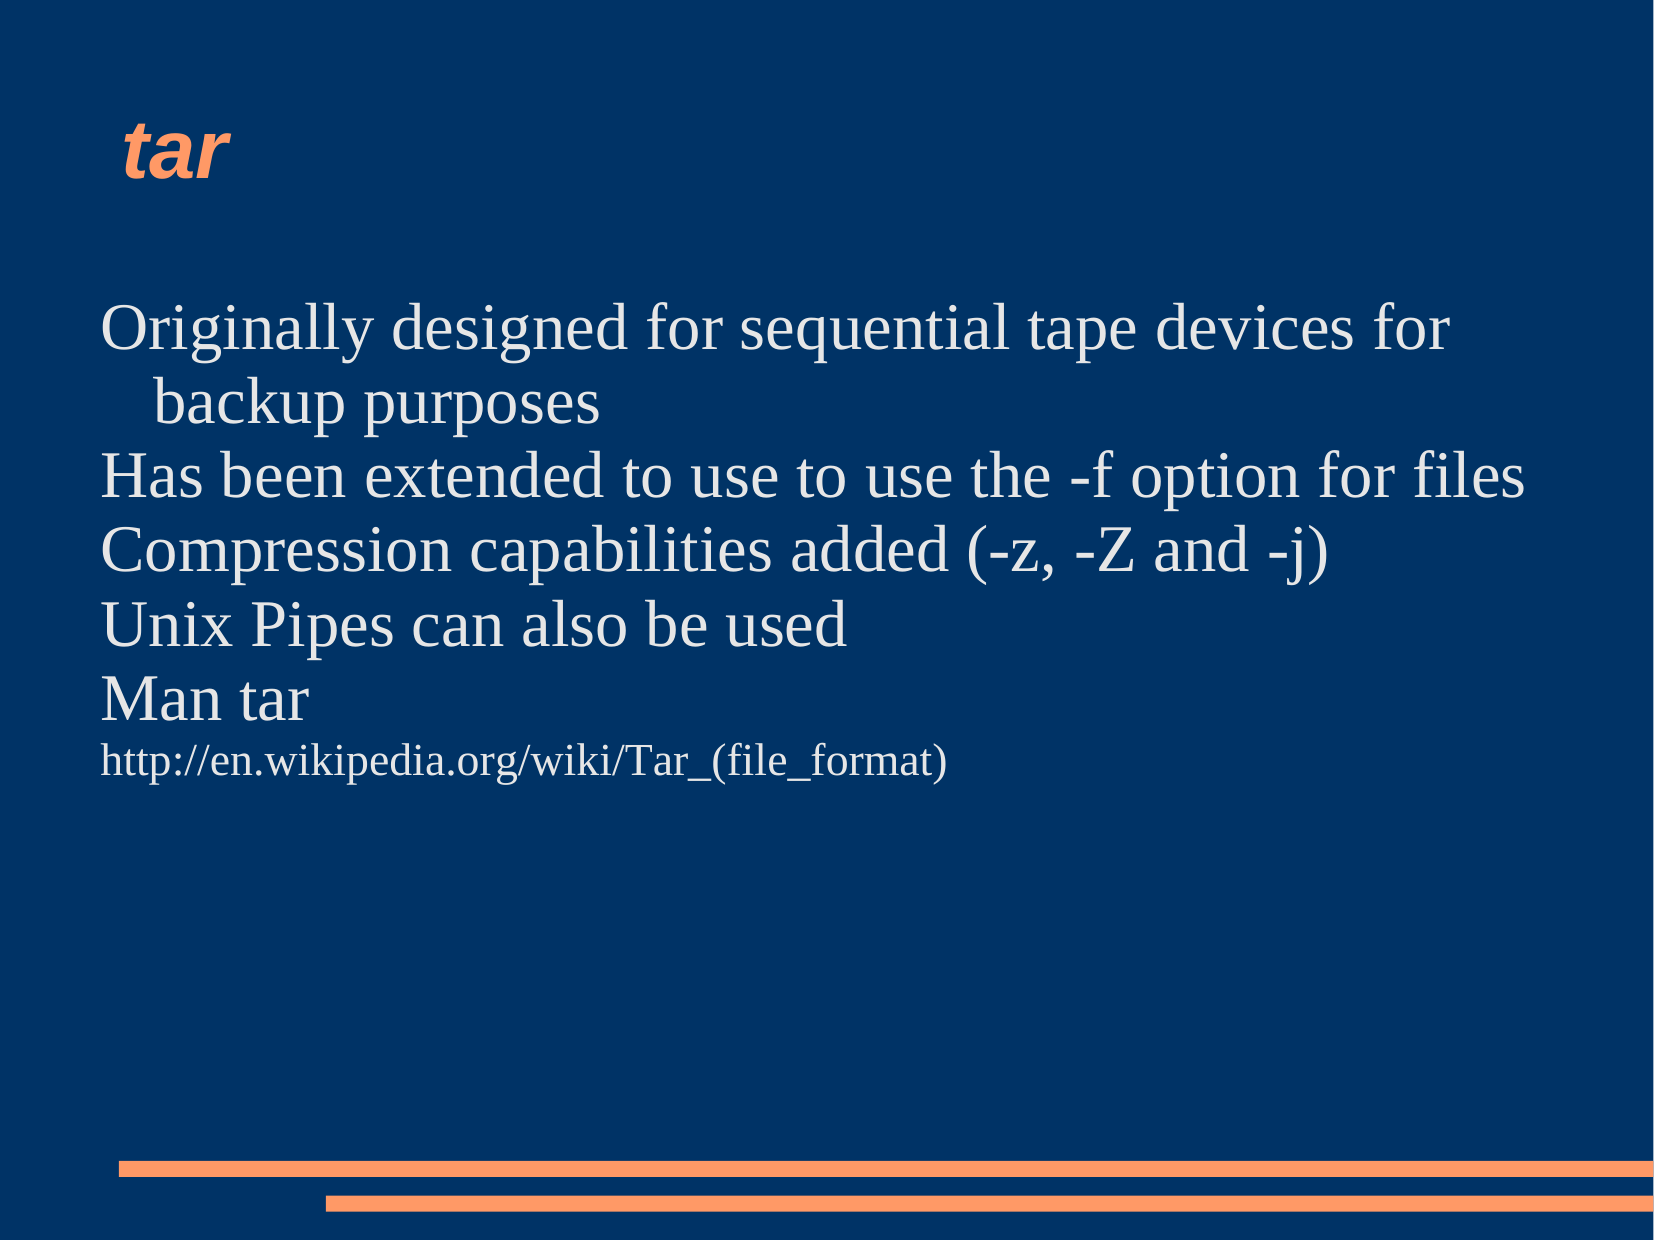

# tar
Originally designed for sequential tape devices for backup purposes
Has been extended to use to use the -f option for files
Compression capabilities added (-z, -Z and -j)
Unix Pipes can also be used
Man tar
http://en.wikipedia.org/wiki/Tar_(file_format)